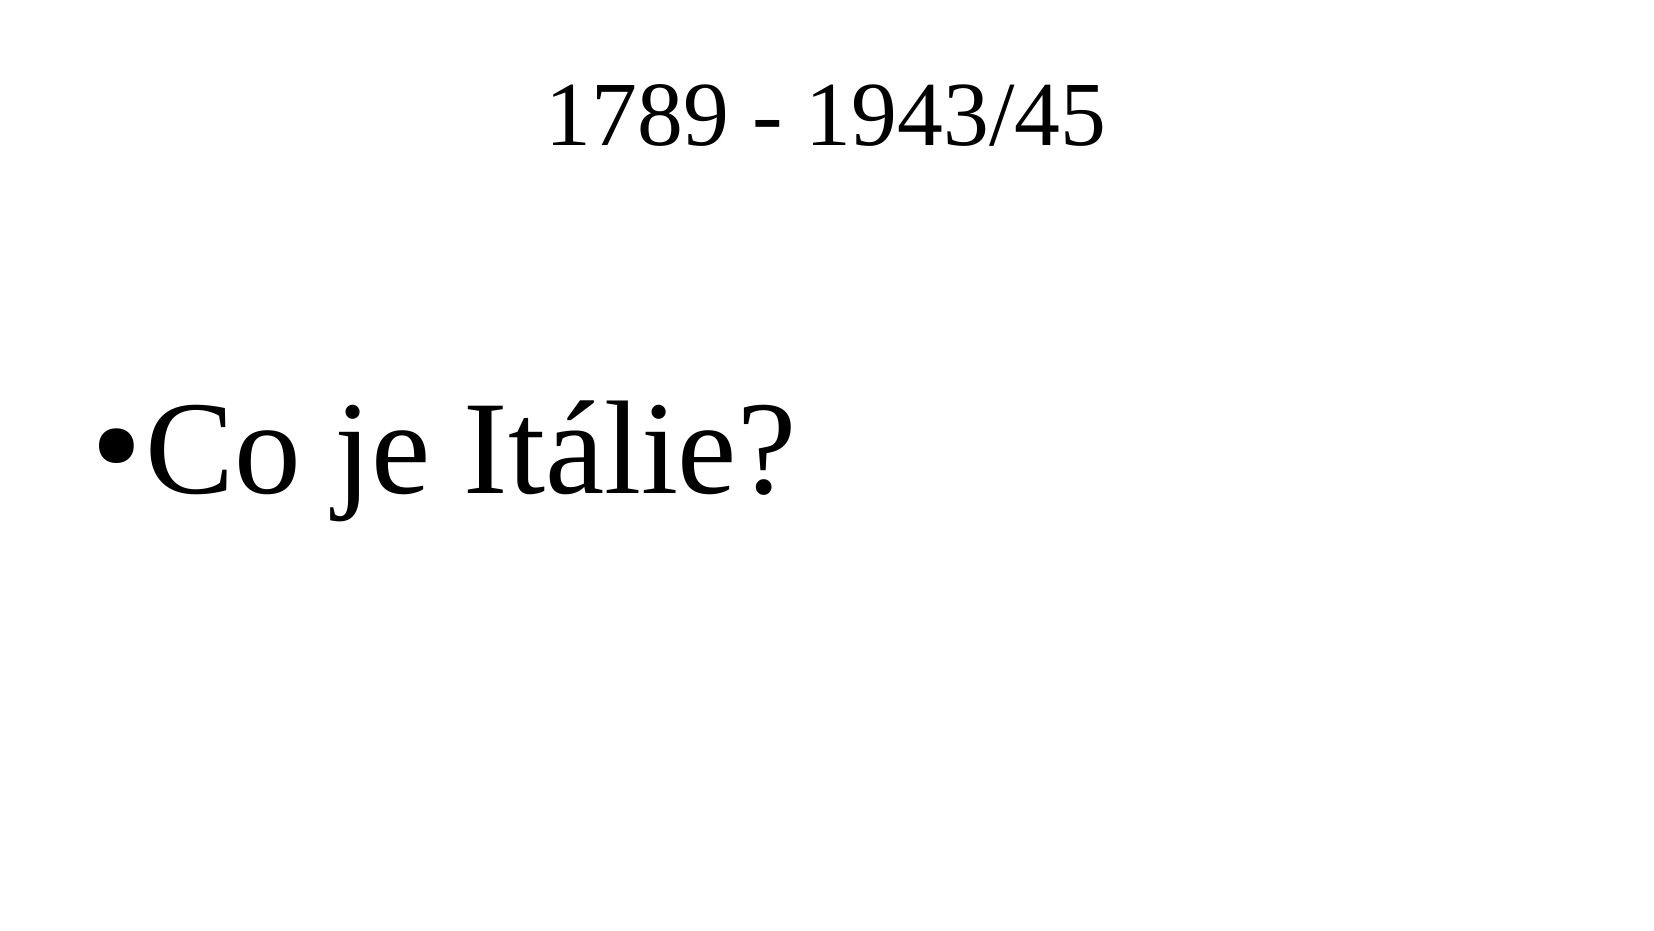

# 1789 - 1943/45
Co je Itálie?